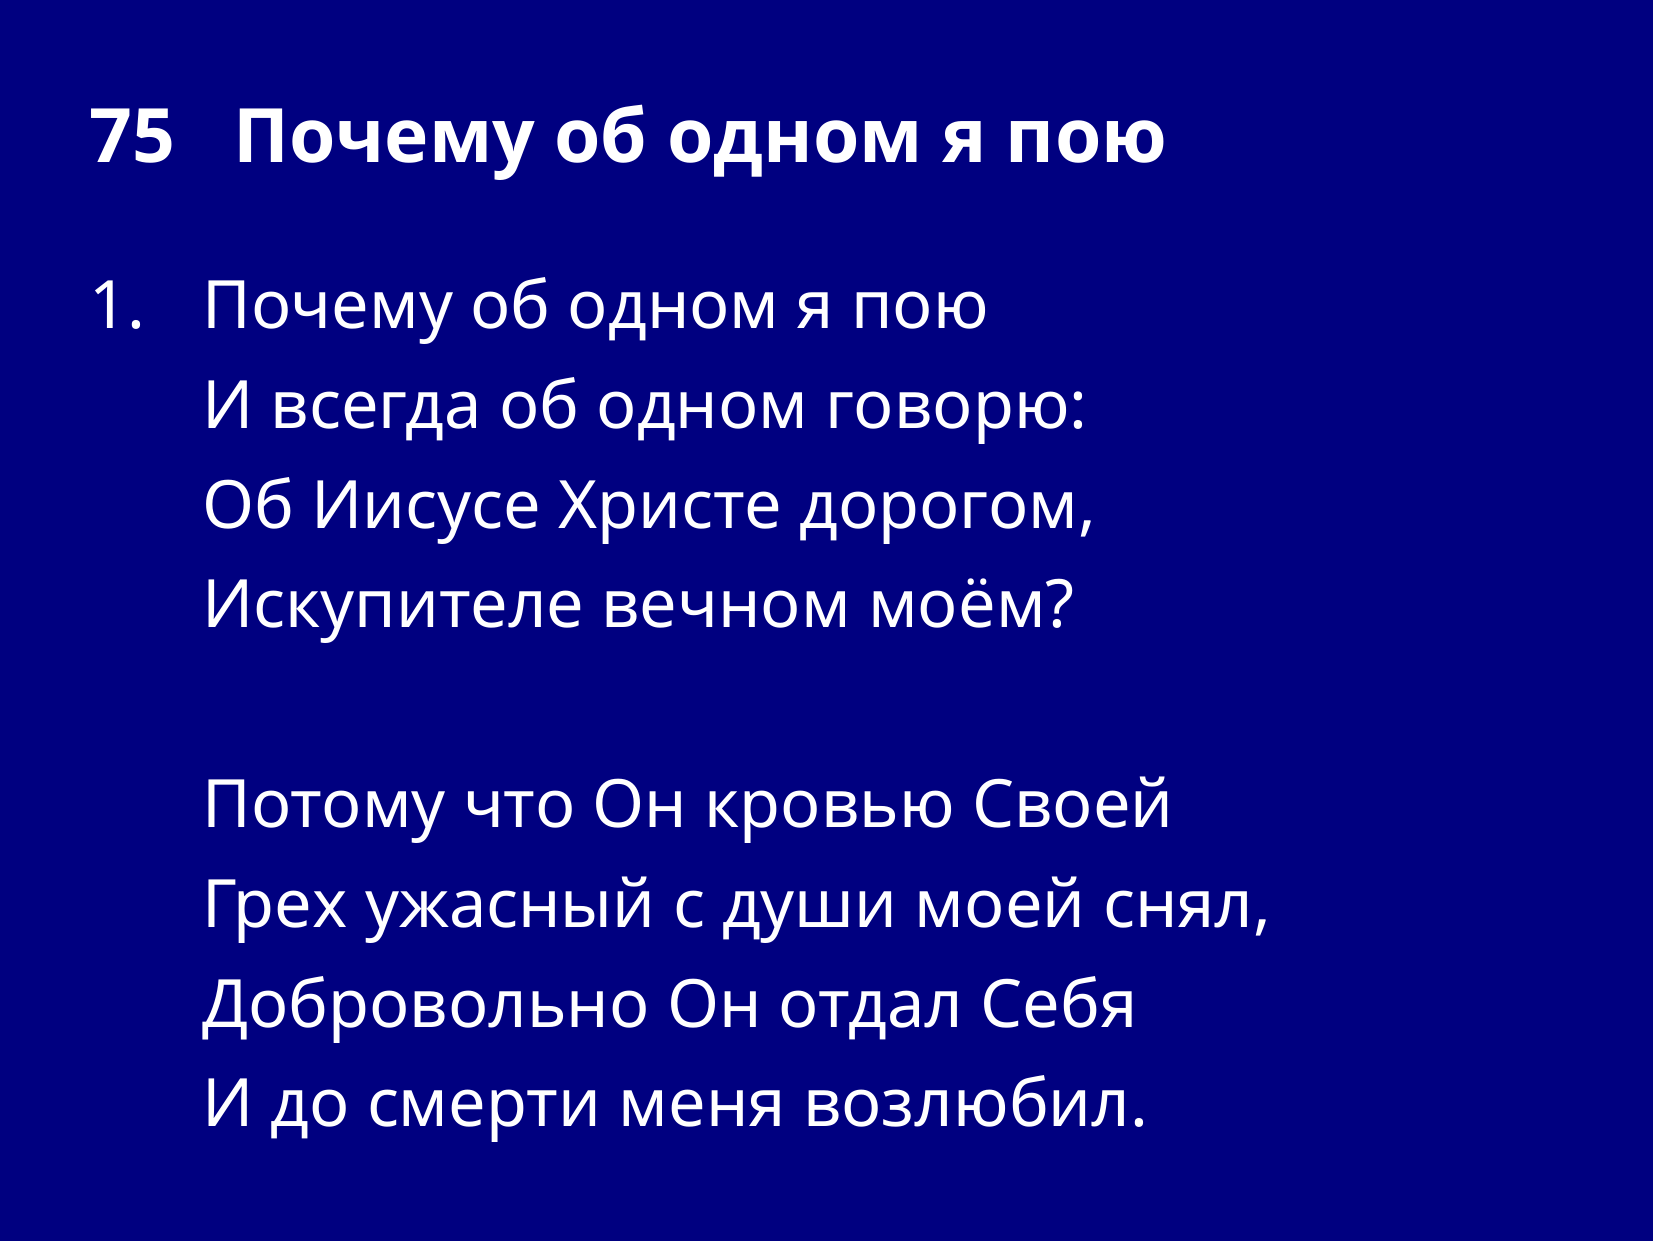

75 Почему об одном я пою
1.	Почему об одном я пою
	И всегда об одном говорю:
	Об Иисусе Христе дорогом,
	Искупителе вечном моём?
	Потому что Он кровью Своей
	Грех ужасный с души моей снял,
	Добровольно Он отдал Себя
	И до смерти меня возлюбил.